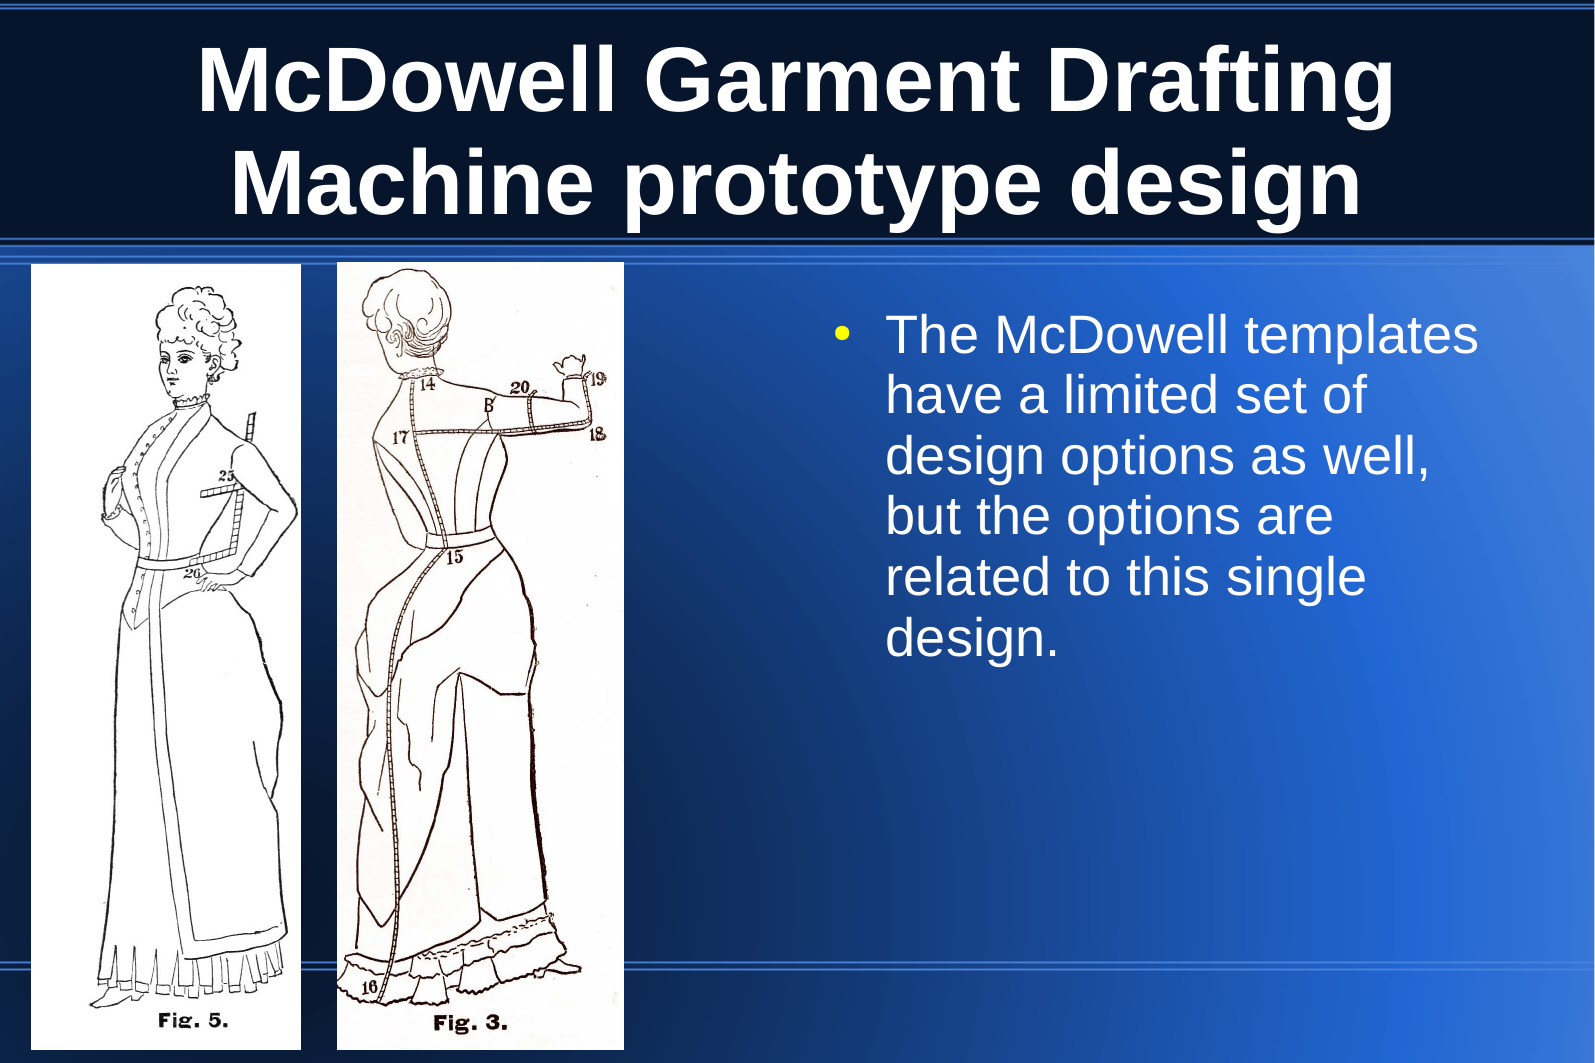

# McDowell Garment Drafting Machine prototype design
The McDowell templates have a limited set of design options as well, but the options are related to this single design.